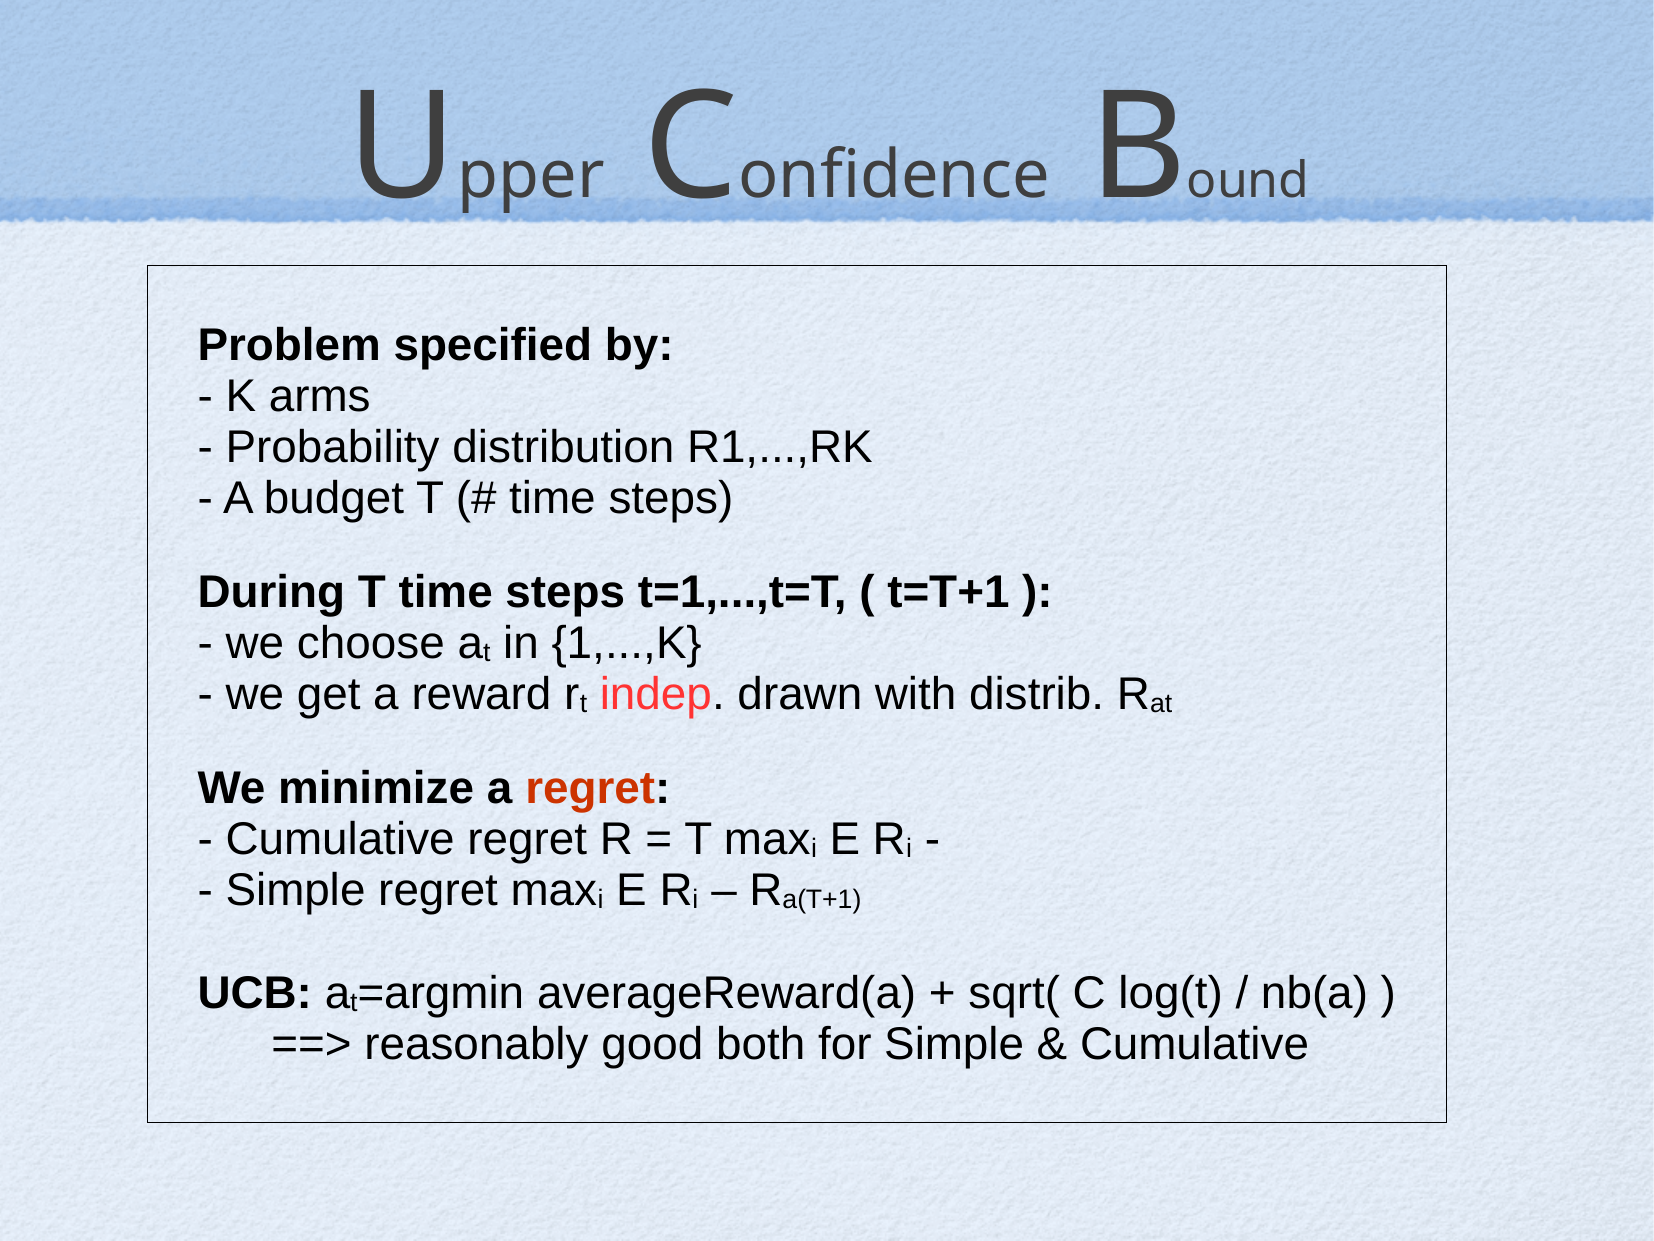

# Upper Confidence Bound
Problem specified by:
- K arms
- Probability distribution R1,...,RK
- A budget T (# time steps)
During T time steps t=1,...,t=T, ( t=T+1 ):
- we choose at in {1,...,K}
- we get a reward rt indep. drawn with distrib. Rat
We minimize a regret:
- Cumulative regret R = T maxi E Ri -
- Simple regret maxi E Ri – Ra(T+1)
UCB: at=argmin averageReward(a) + sqrt( C log(t) / nb(a) )
	==> reasonably good both for Simple & Cumulative